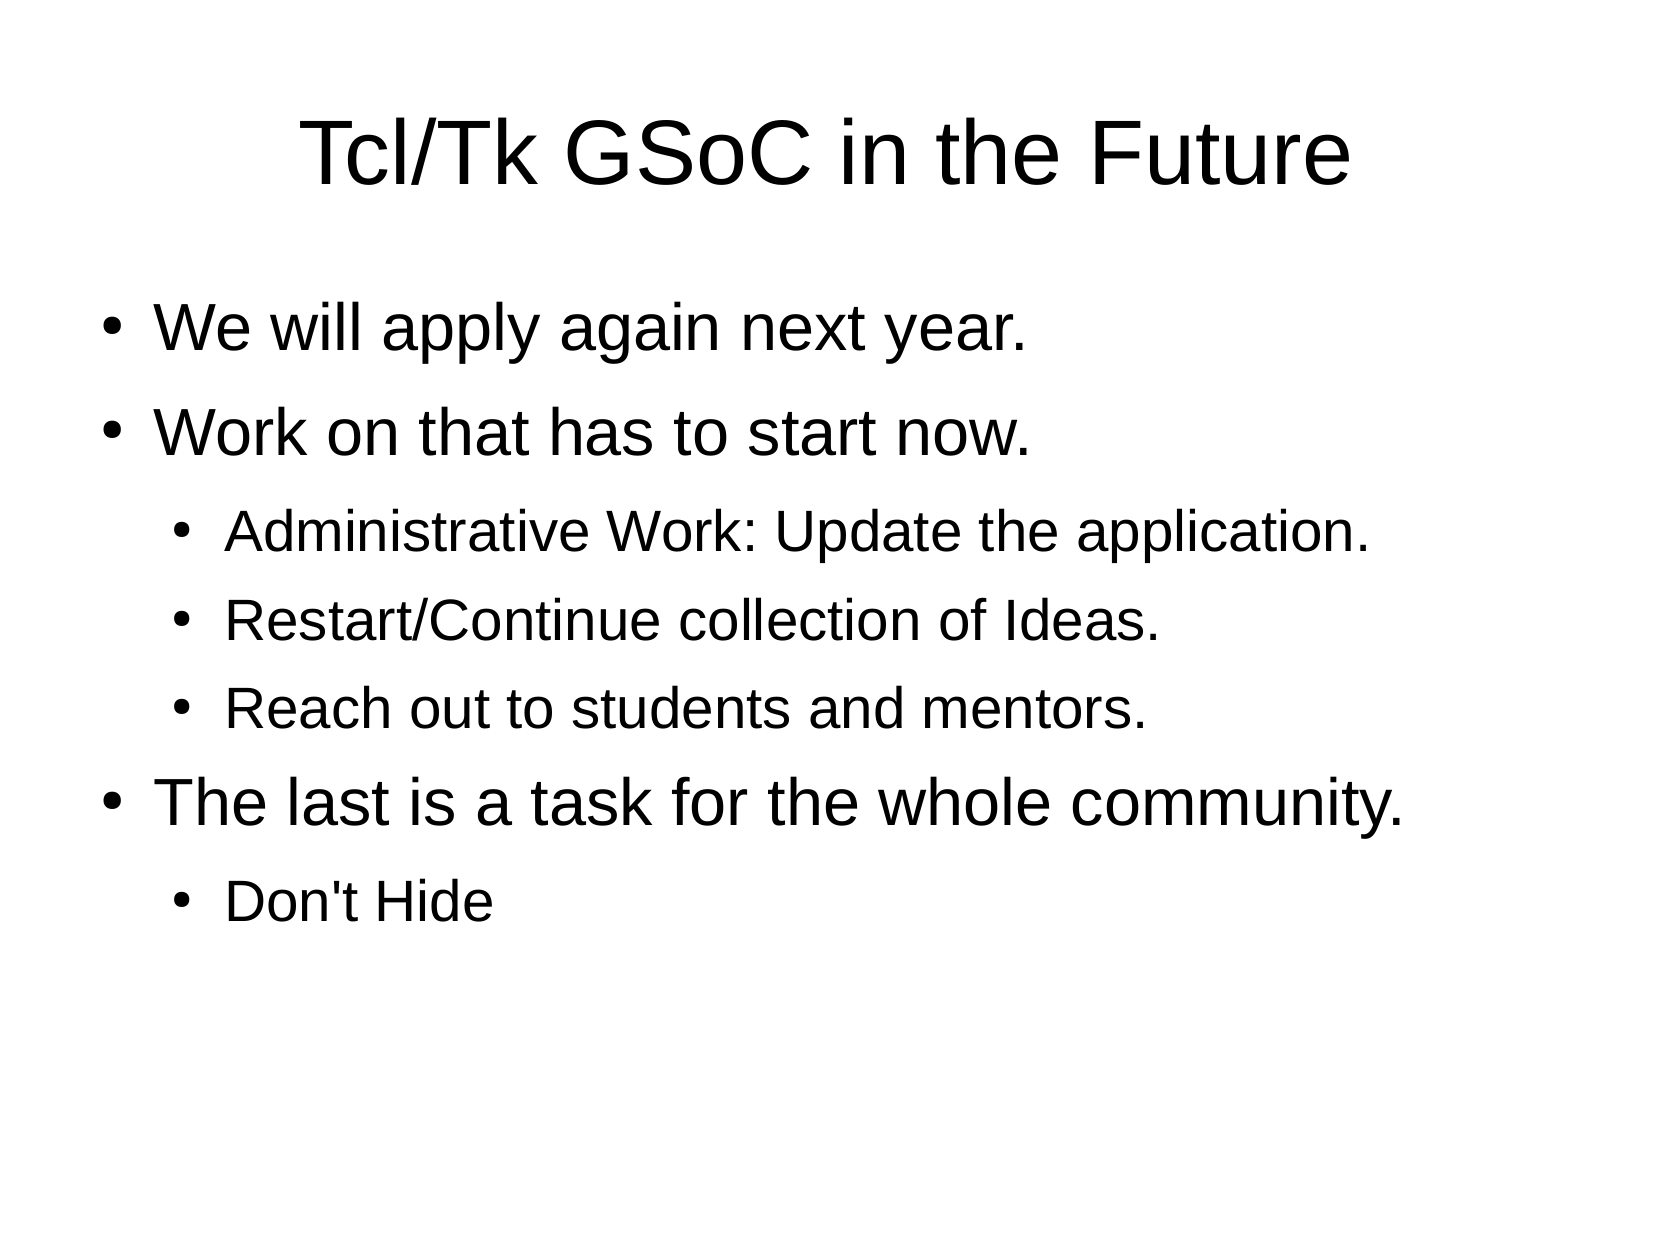

# Tcl/Tk GSoC in the Future
We will apply again next year.
Work on that has to start now.
Administrative Work: Update the application.
Restart/Continue collection of Ideas.
Reach out to students and mentors.
The last is a task for the whole community.
Don't Hide